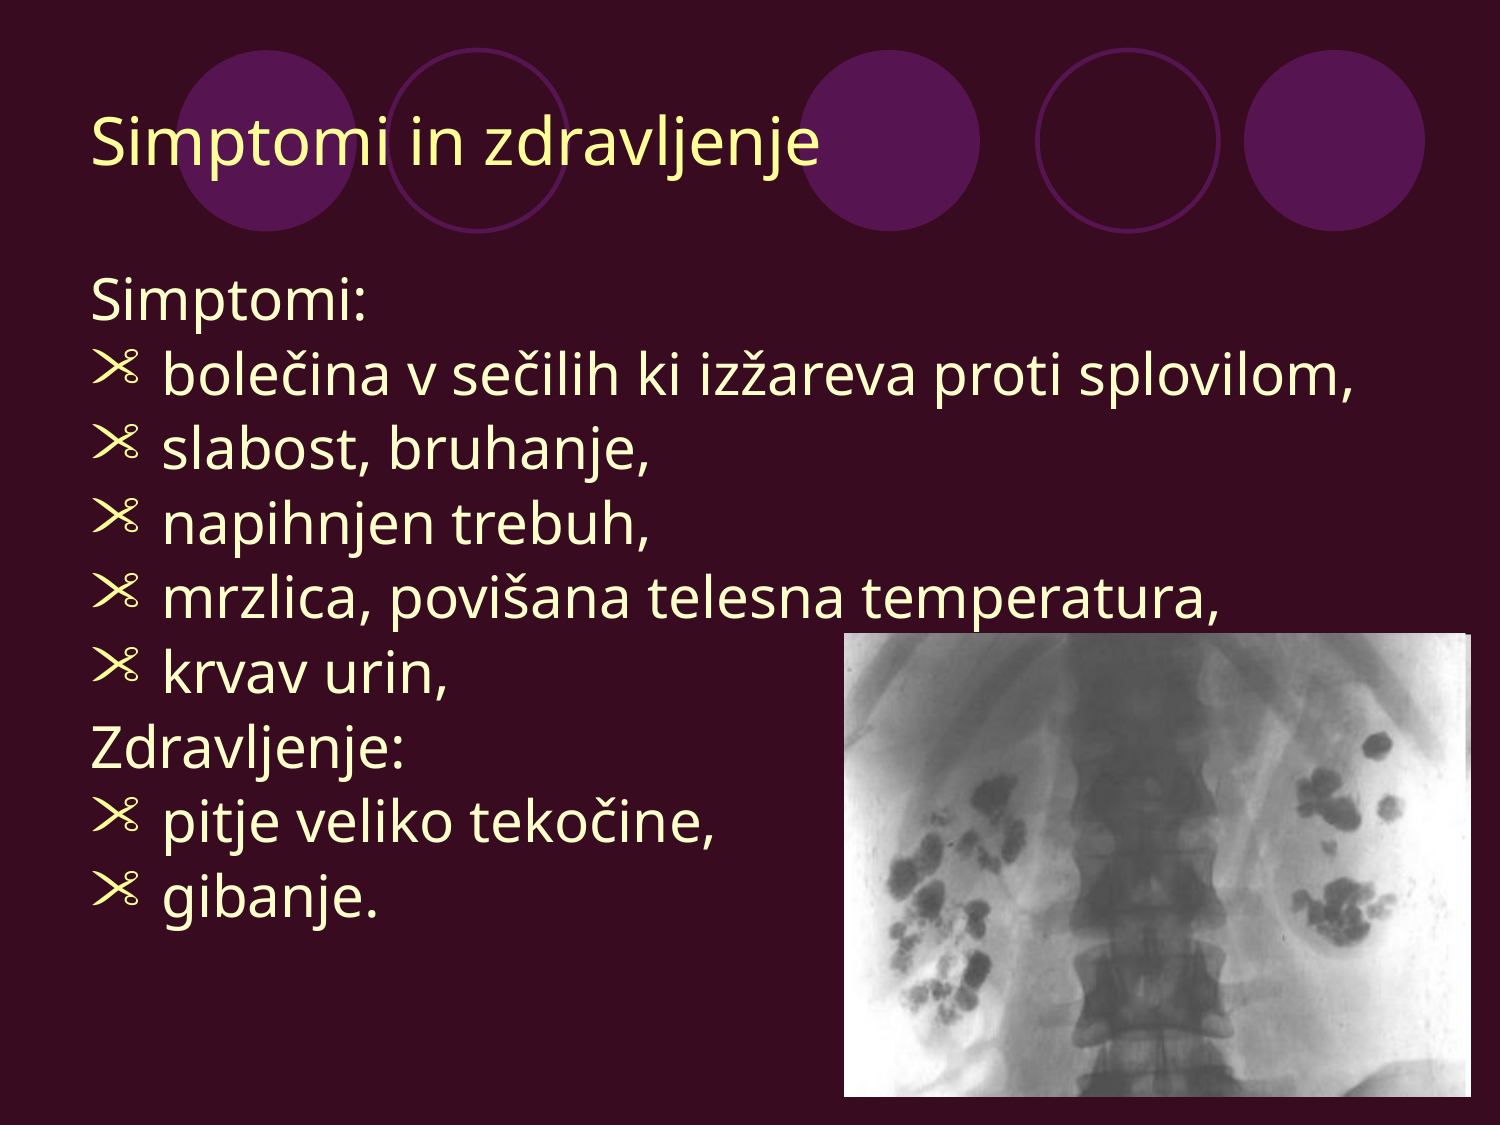

# Simptomi in zdravljenje
Simptomi:
 bolečina v sečilih ki izžareva proti splovilom,
 slabost, bruhanje,
 napihnjen trebuh,
 mrzlica, povišana telesna temperatura,
 krvav urin,
Zdravljenje:
 pitje veliko tekočine,
 gibanje.